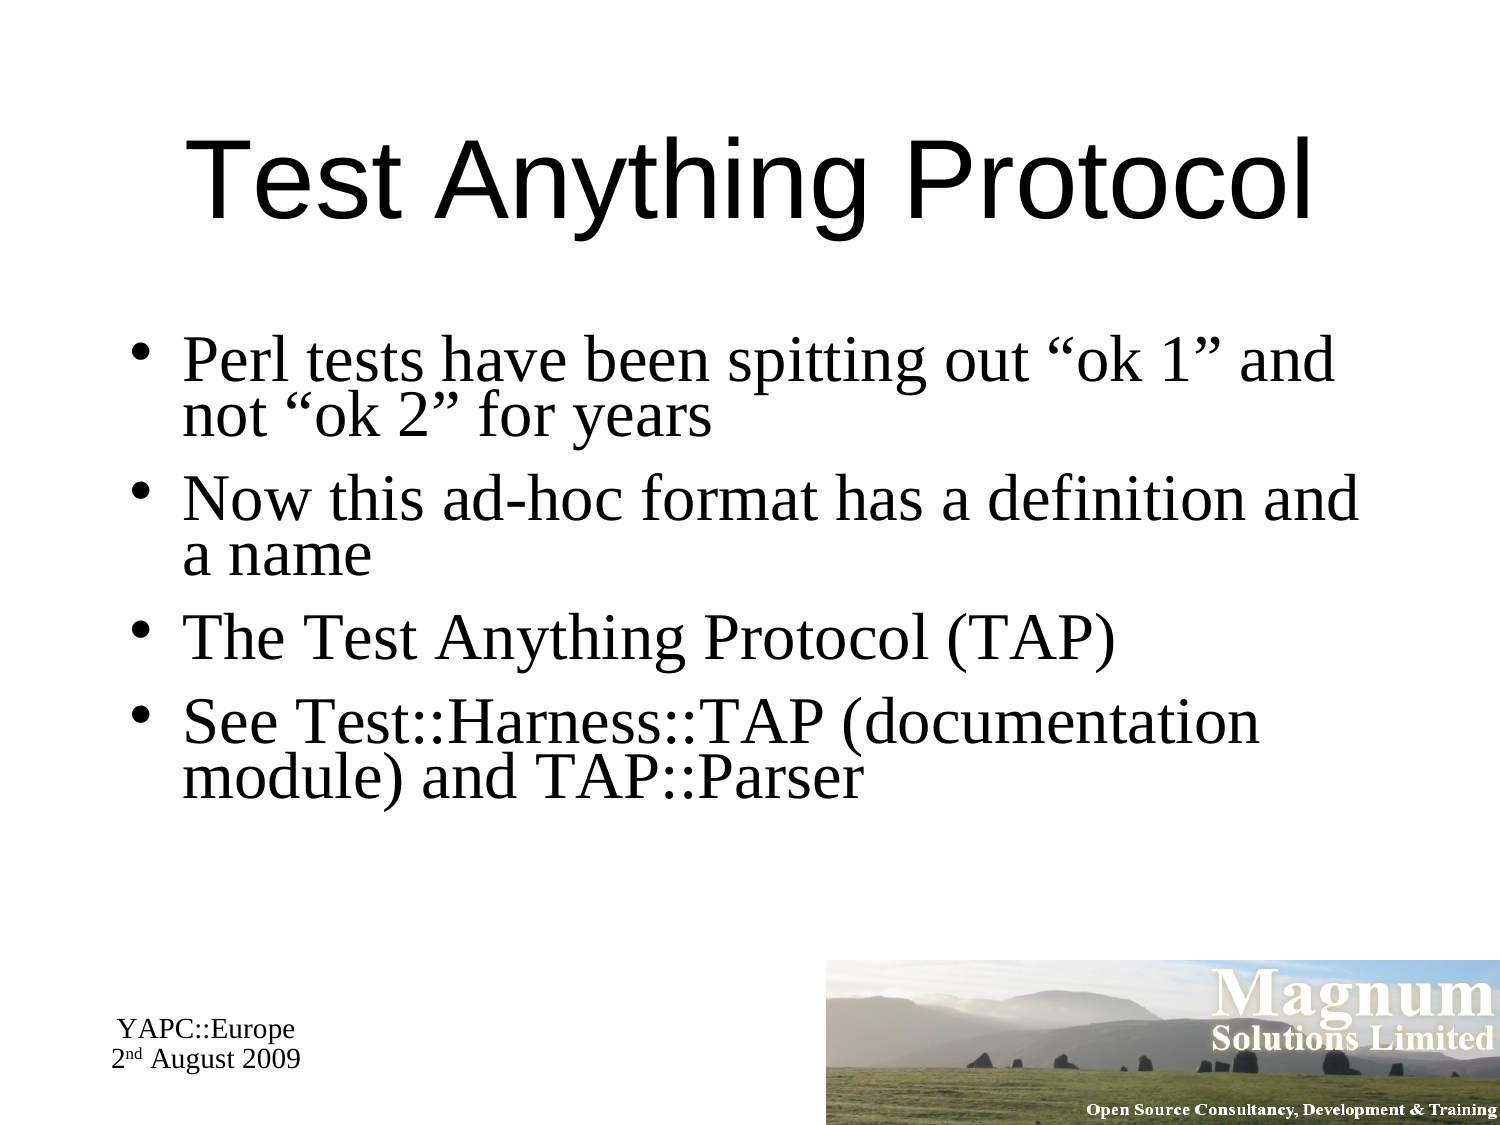

# Test Anything Protocol
Perl tests have been spitting out “ok 1” and not “ok 2” for years
Now this ad-hoc format has a definition and a name
The Test Anything Protocol (TAP)
See Test::Harness::TAP (documentation module) and TAP::Parser
87